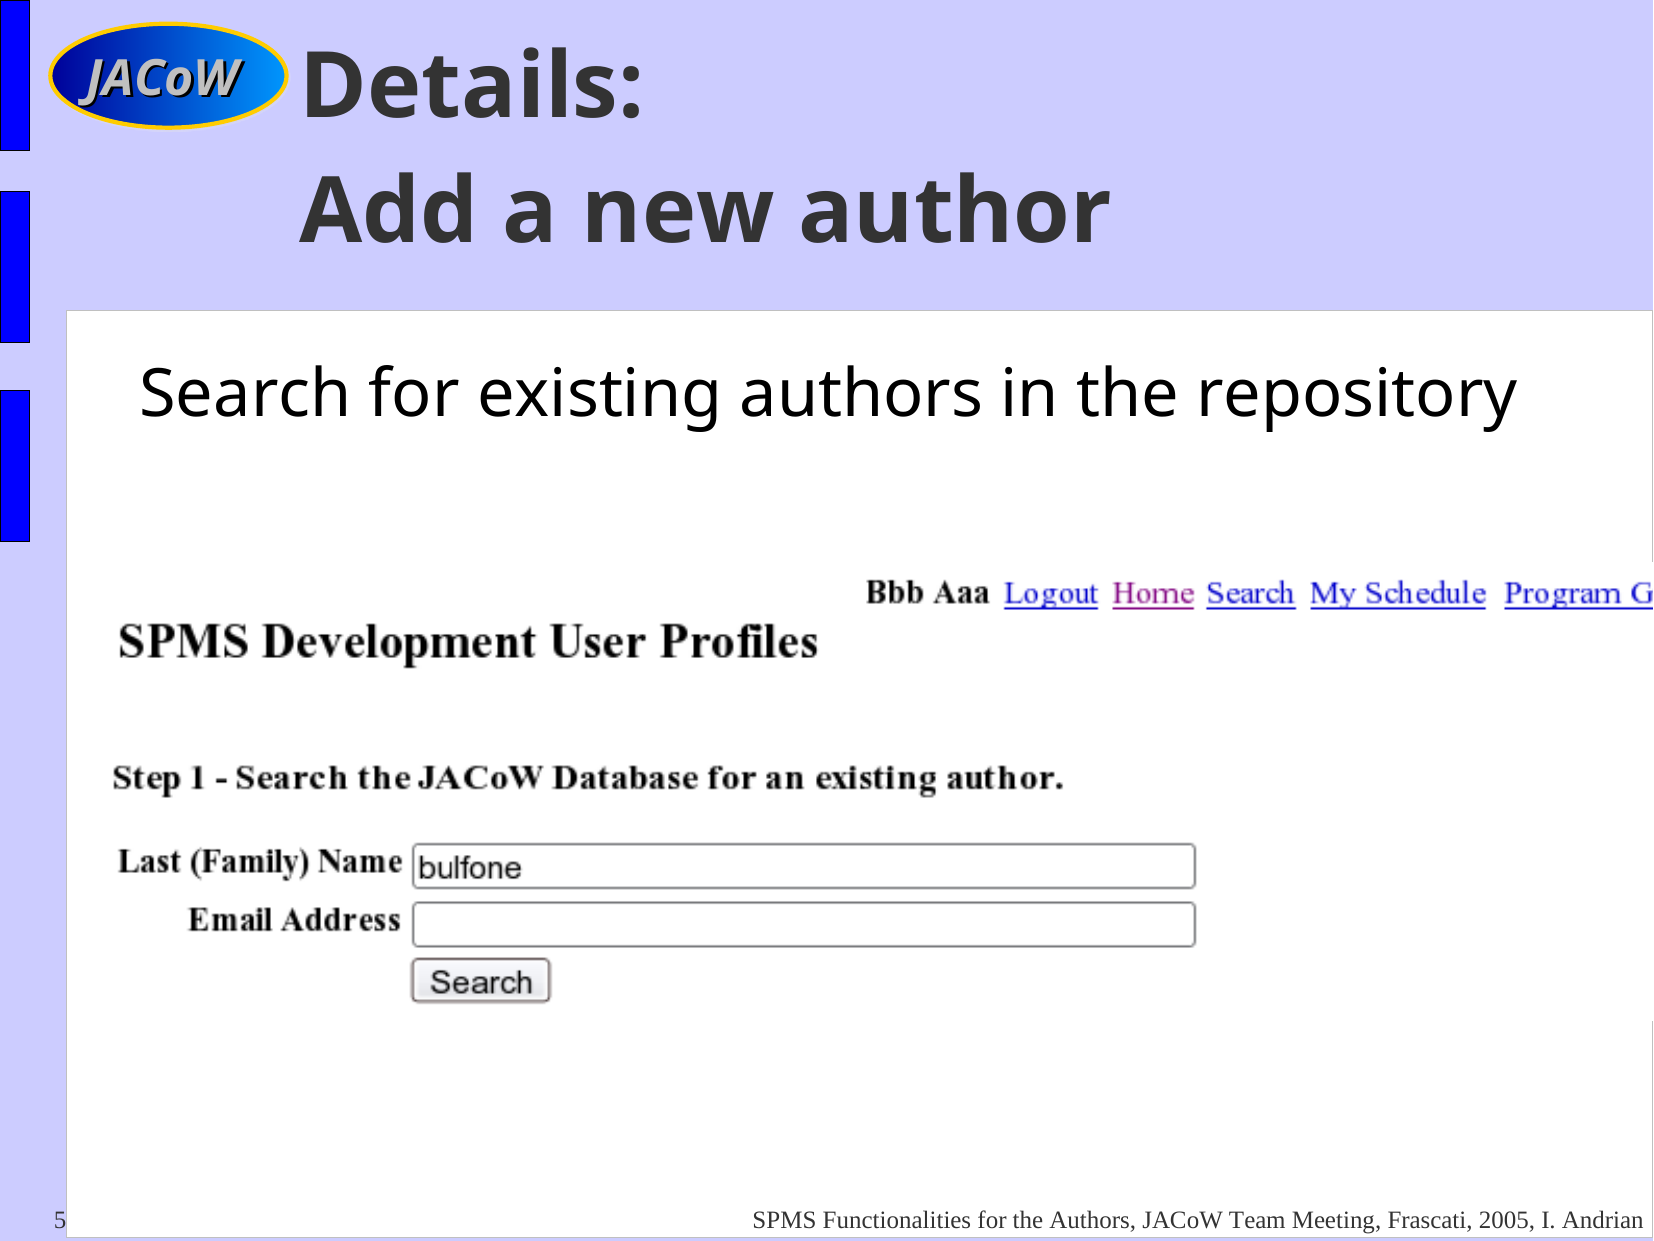

# Details: Add a new author
Search for existing authors in the repository
5
SPMS Functionalities for the Authors, JACoW Team Meeting, Frascati, 2005, I. Andrian